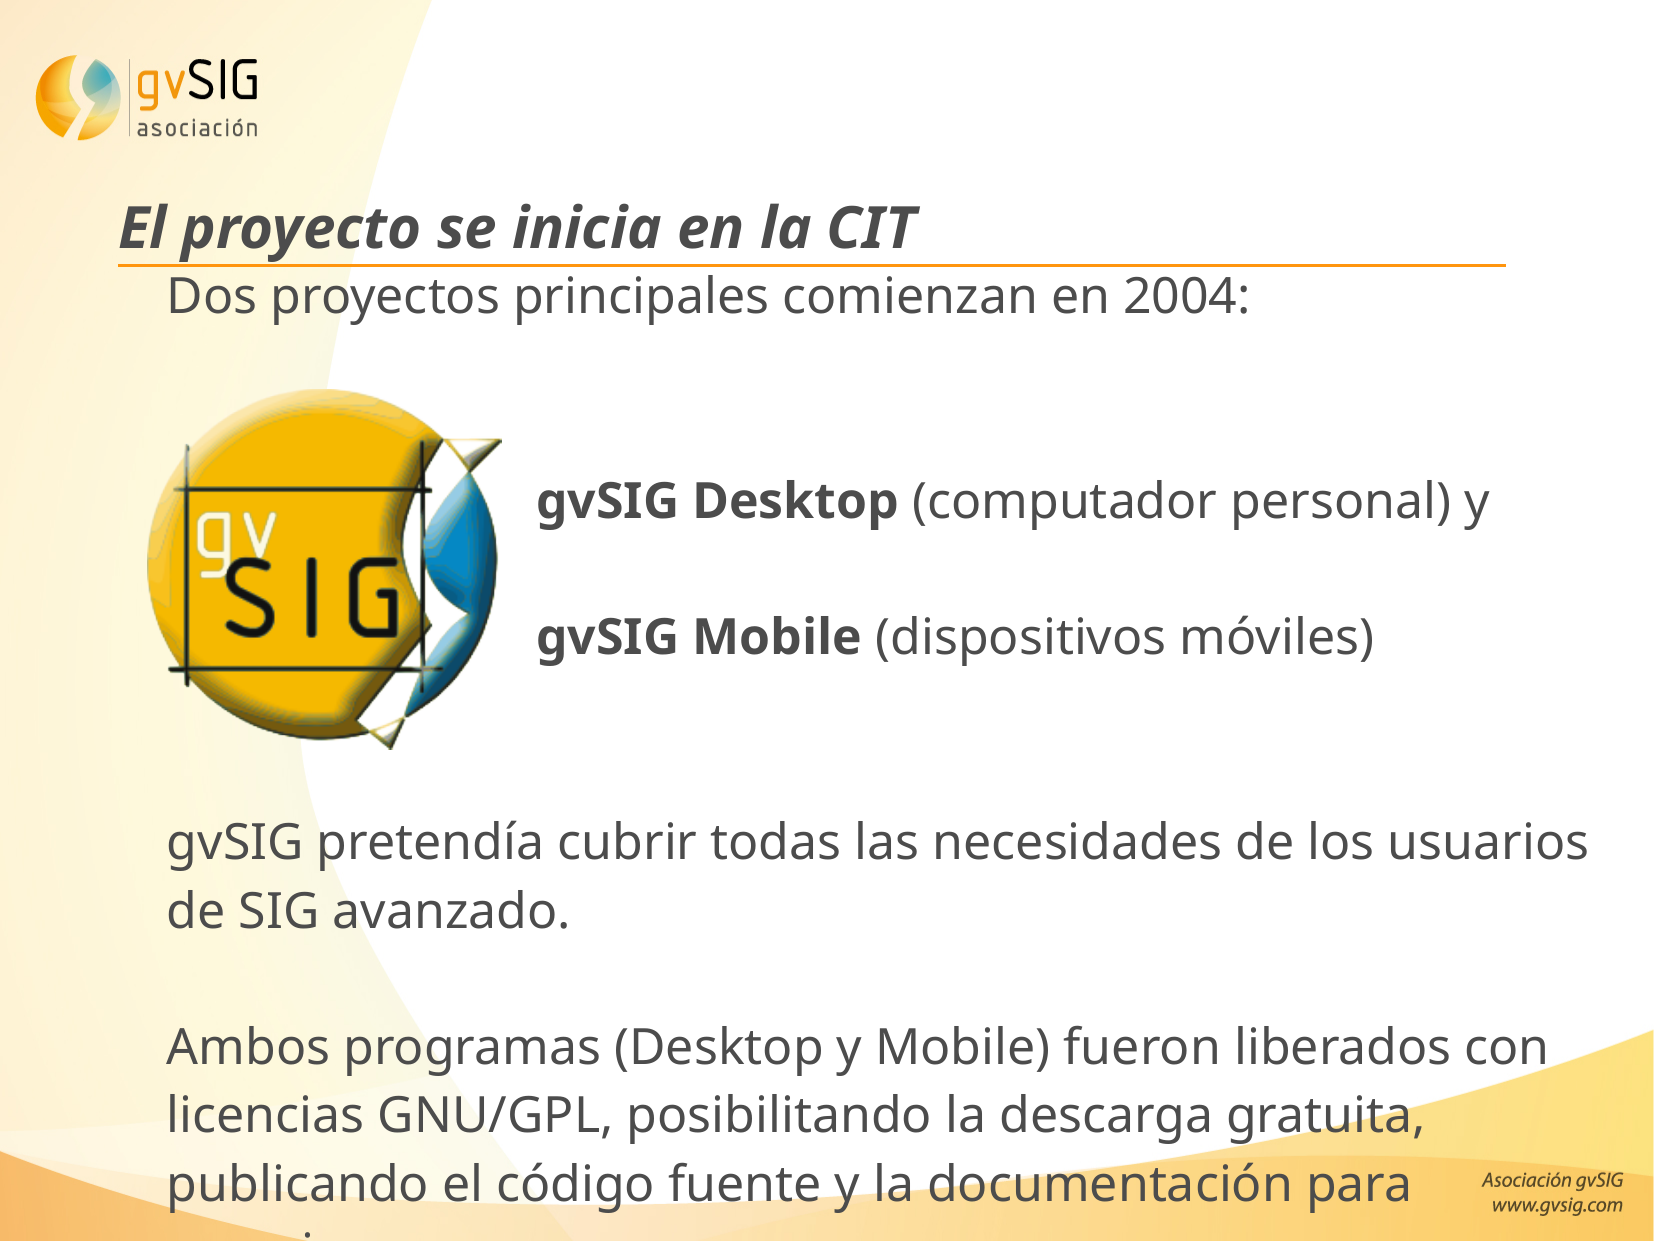

# El proyecto se inicia en la CIT
Dos proyectos principales comienzan en 2004:
					gvSIG Desktop (computador personal) y
					gvSIG Mobile (dispositivos móviles)
gvSIG pretendía cubrir todas las necesidades de los usuarios de SIG avanzado.
Ambos programas (Desktop y Mobile) fueron liberados con licencias GNU/GPL, posibilitando la descarga gratuita, publicando el código fuente y la documentación para usuarios.